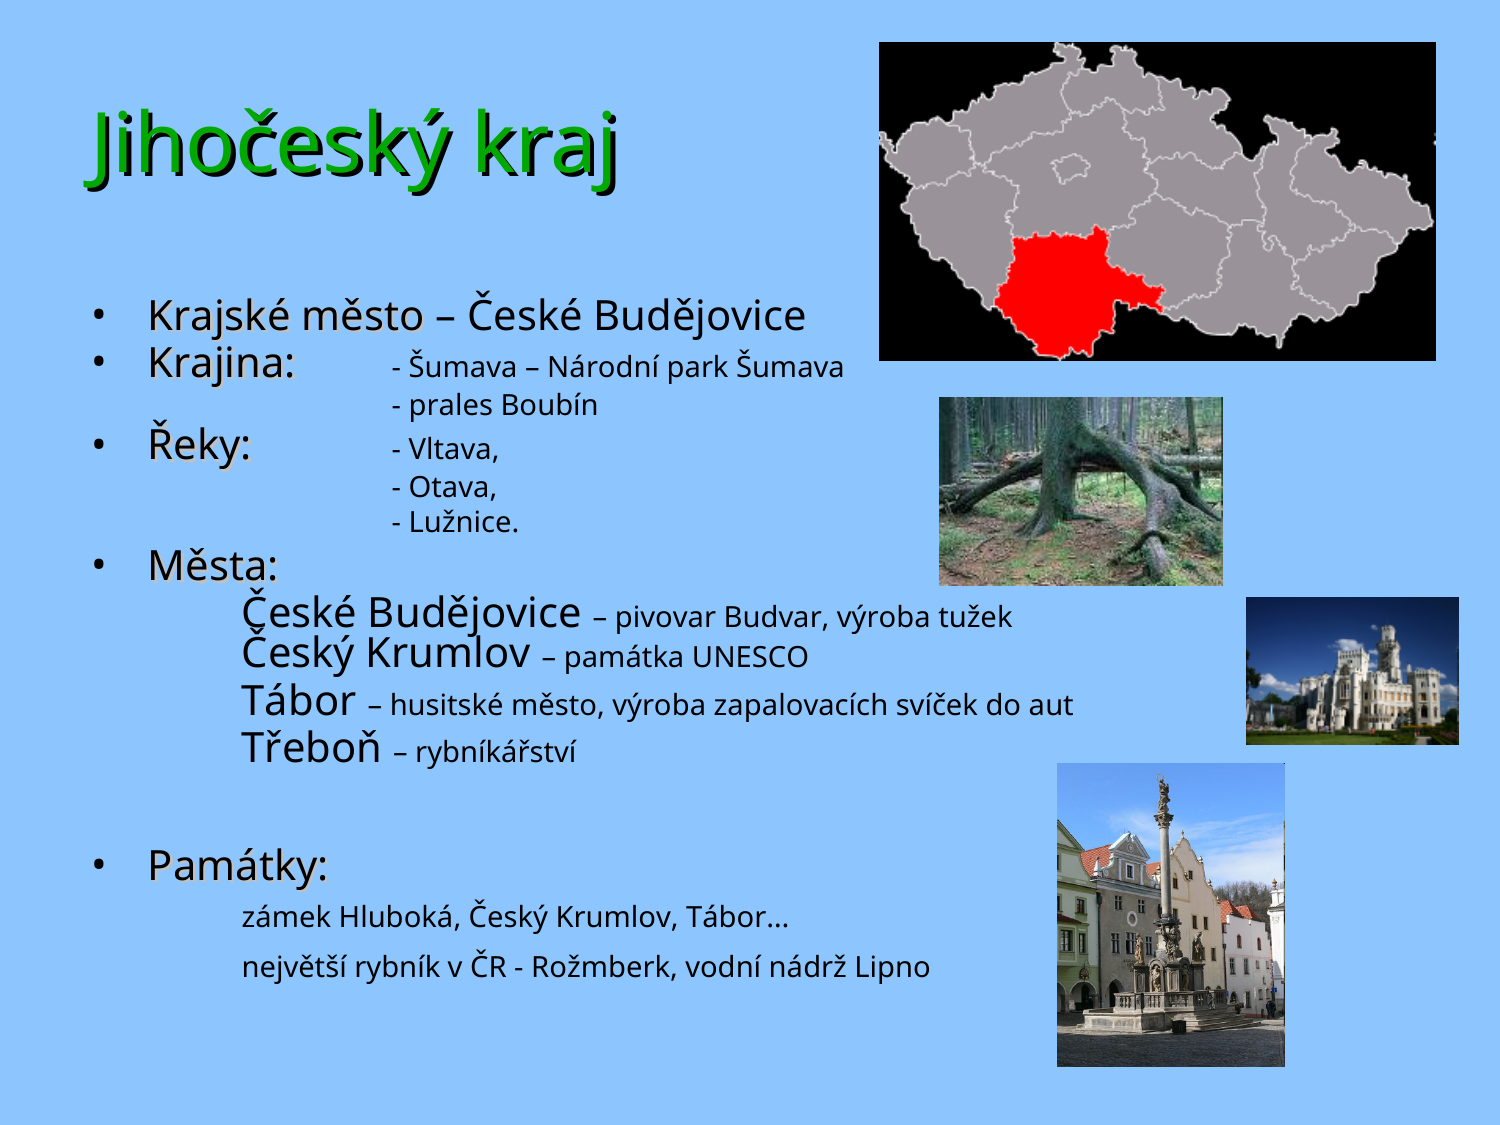

# Jihočeský kraj
Krajské město – České Budějovice
Krajina:	- Šumava – Národní park Šumava
			- prales Boubín
Řeky:	- Vltava,
			- Otava,
			- Lužnice.
Města:
		České Budějovice – pivovar Budvar, výroba tužek	Český Krumlov – památka UNESCO
		Tábor – husitské město, výroba zapalovacích svíček do aut
		Třeboň – rybníkářství
Památky:
		zámek Hluboká, Český Krumlov, Tábor…
		největší rybník v ČR - Rožmberk, vodní nádrž Lipno